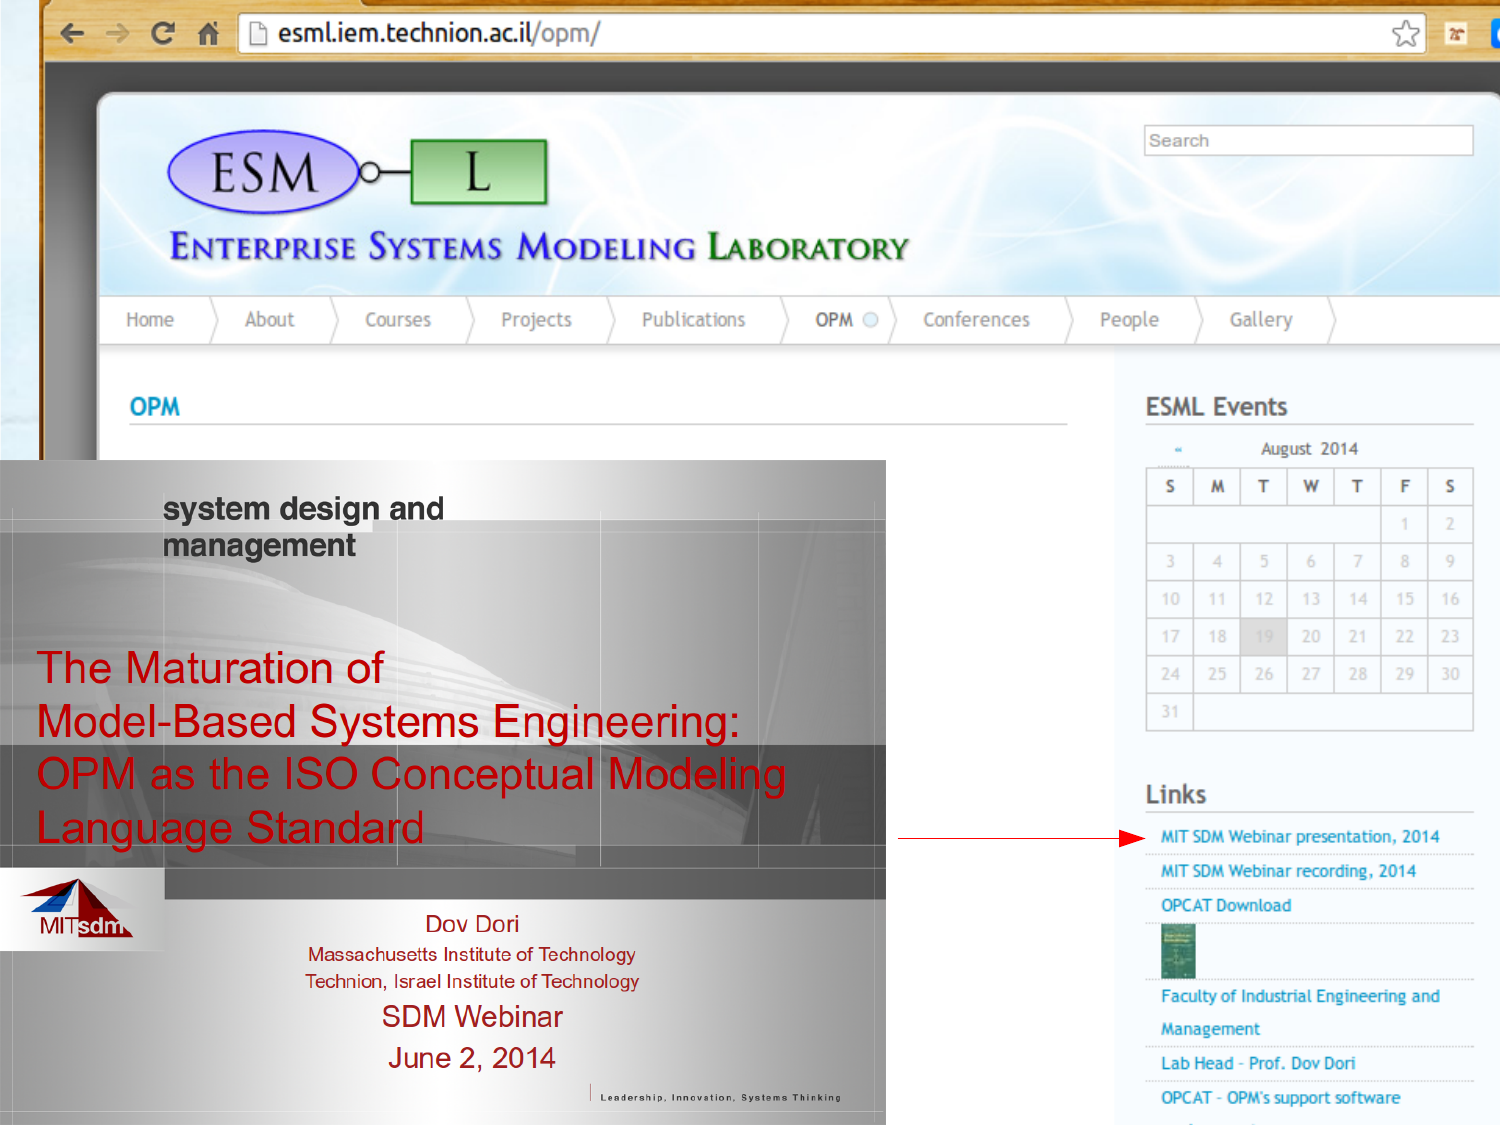

# Enterprise Systems Modeling Laboratory
Incubating Service Systems Thinking
July 2014
74